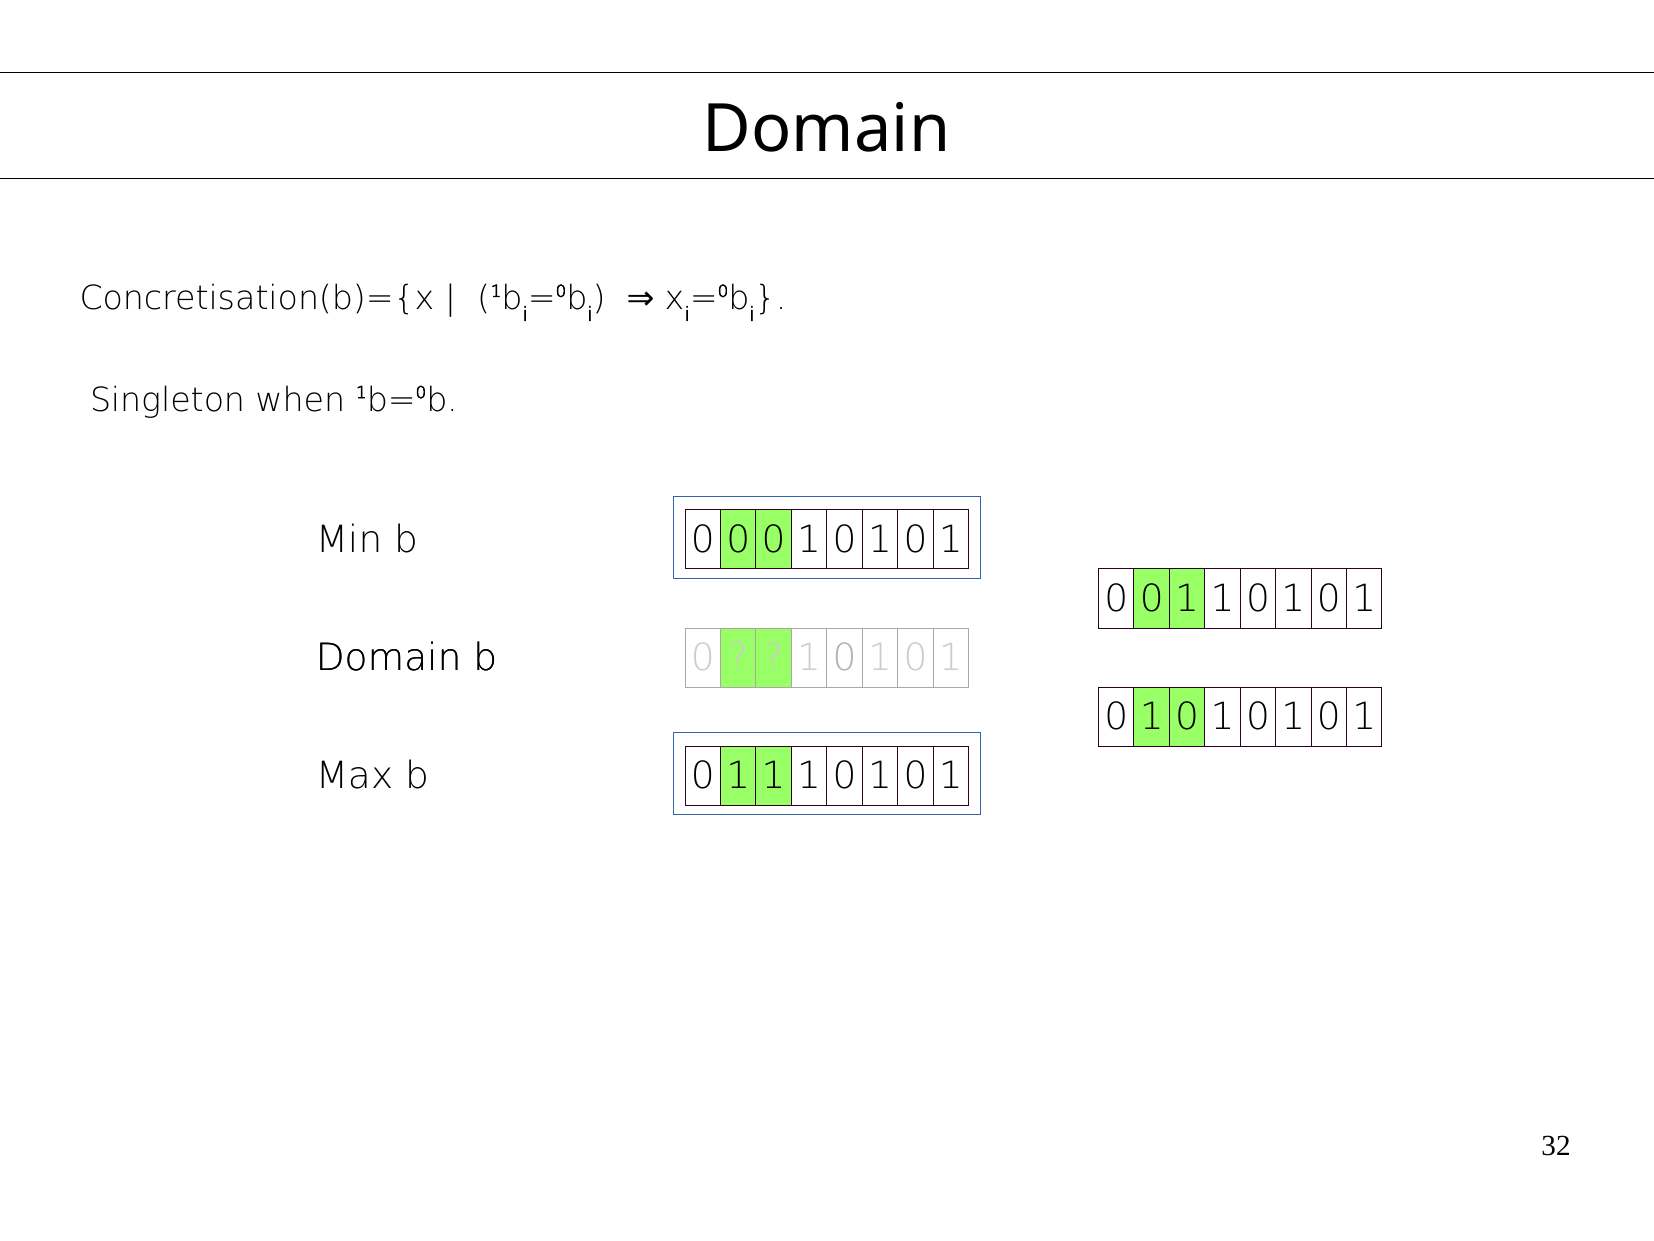

And as Michel said,
Domain
Concretisation(b)={x | (1bi=0bi) ⇒ xi=0bi}.
 Singleton when 1b=0b.
0
0
0
1
0
1
0
1
Min b
0
0
1
1
0
1
0
1
0
?
?
1
0
1
0
1
Domain b
Domain b
0
1
0
1
0
1
0
1
0
1
1
1
0
1
0
1
Max b
32